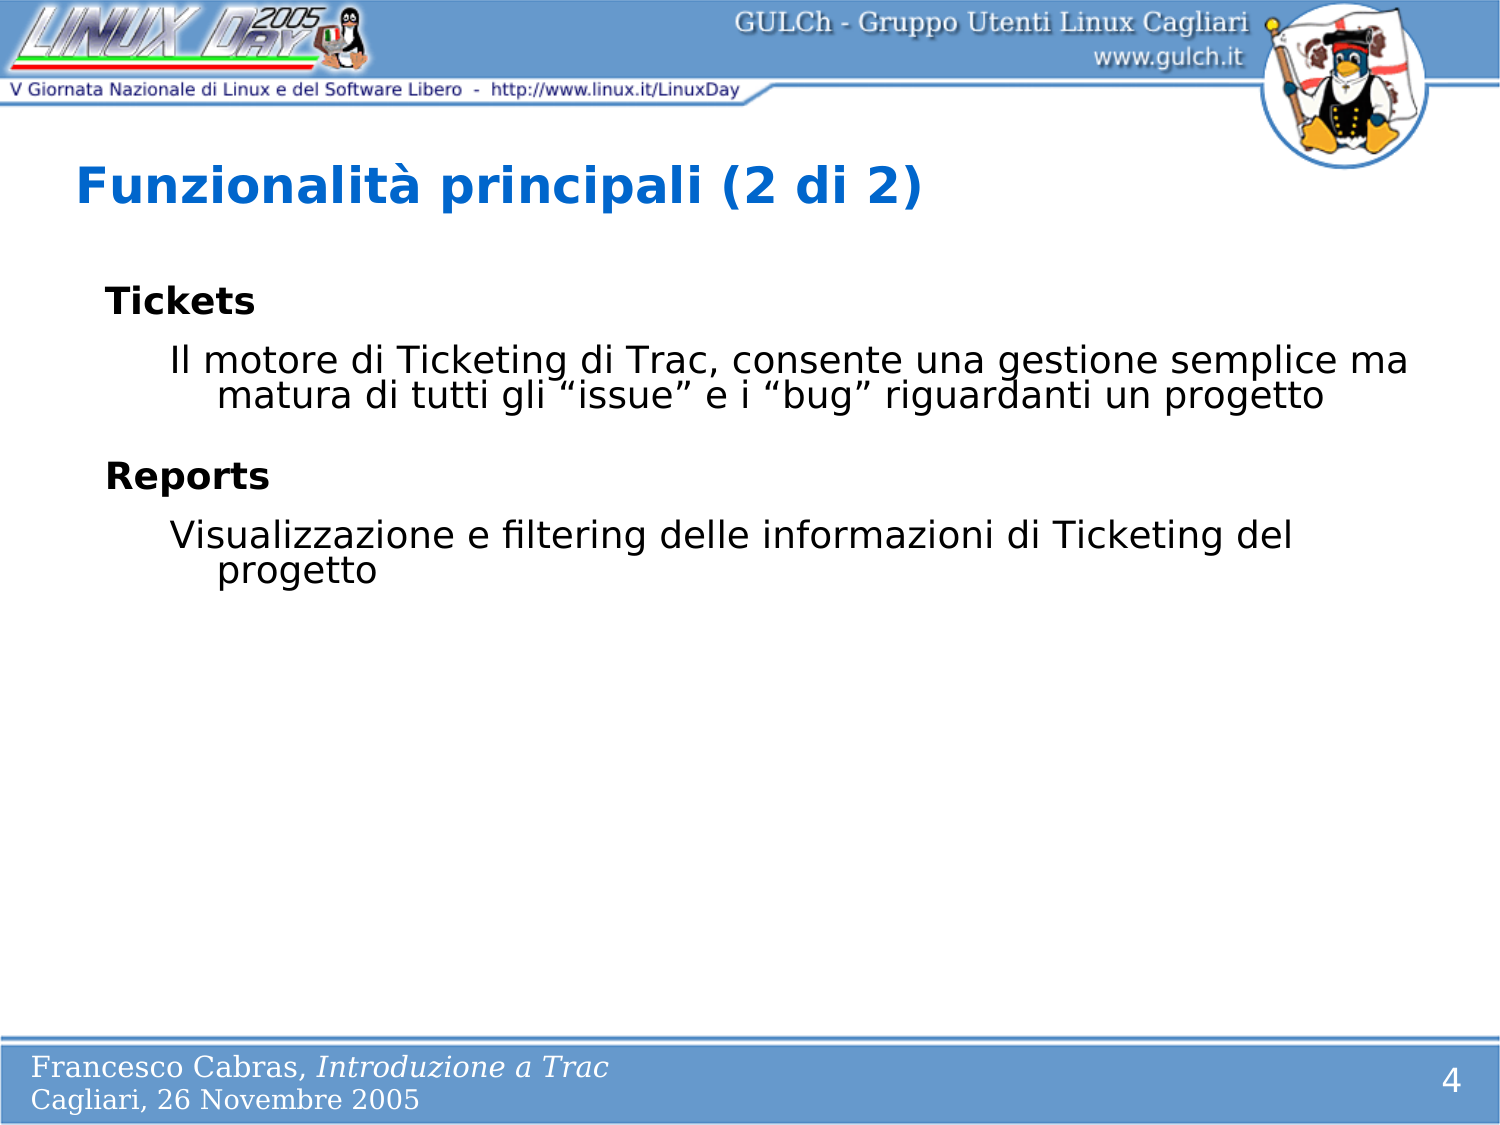

# Funzionalità principali (2 di 2)
 Tickets
Il motore di Ticketing di Trac, consente una gestione semplice ma matura di tutti gli “issue” e i “bug” riguardanti un progetto
 Reports
Visualizzazione e filtering delle informazioni di Ticketing del progetto